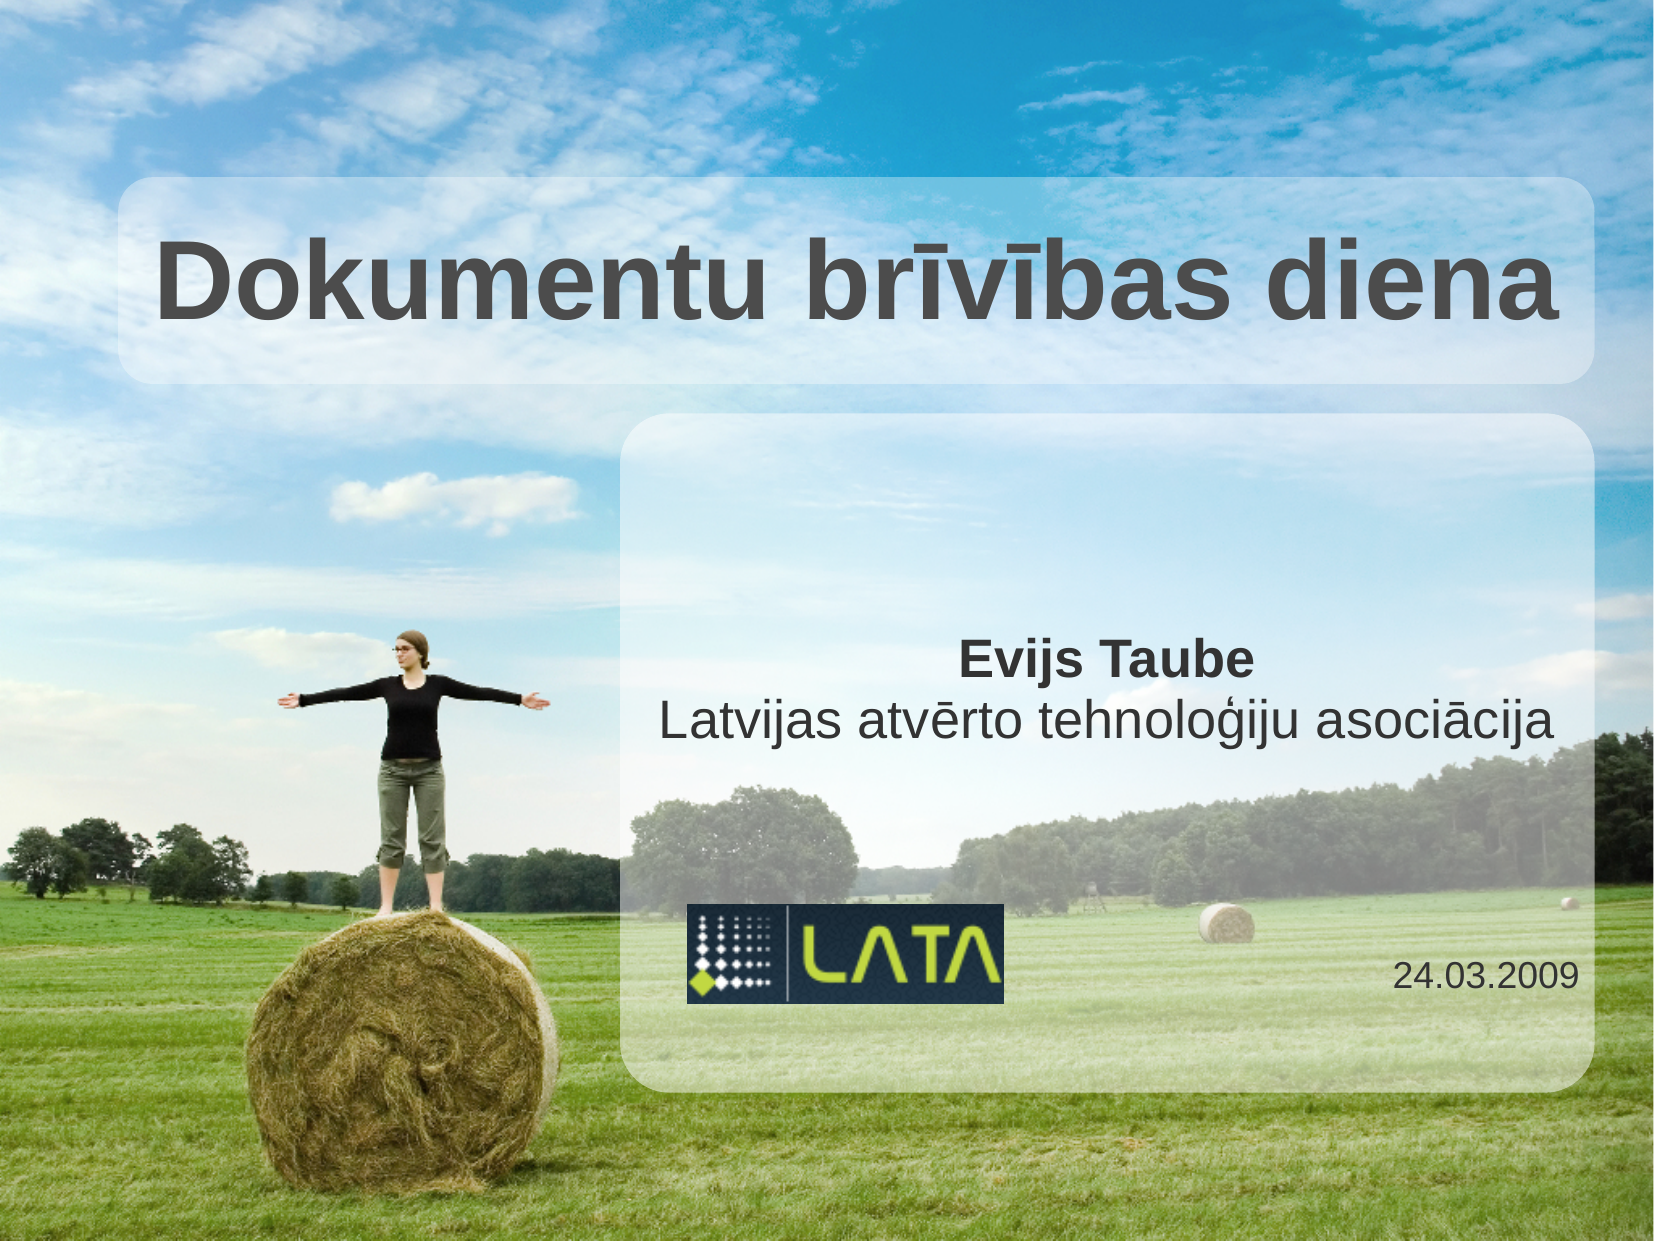

# Dokumentu brīvības diena
Evijs Taube
Latvijas atvērto tehnoloģiju asociācija
24.03.2009